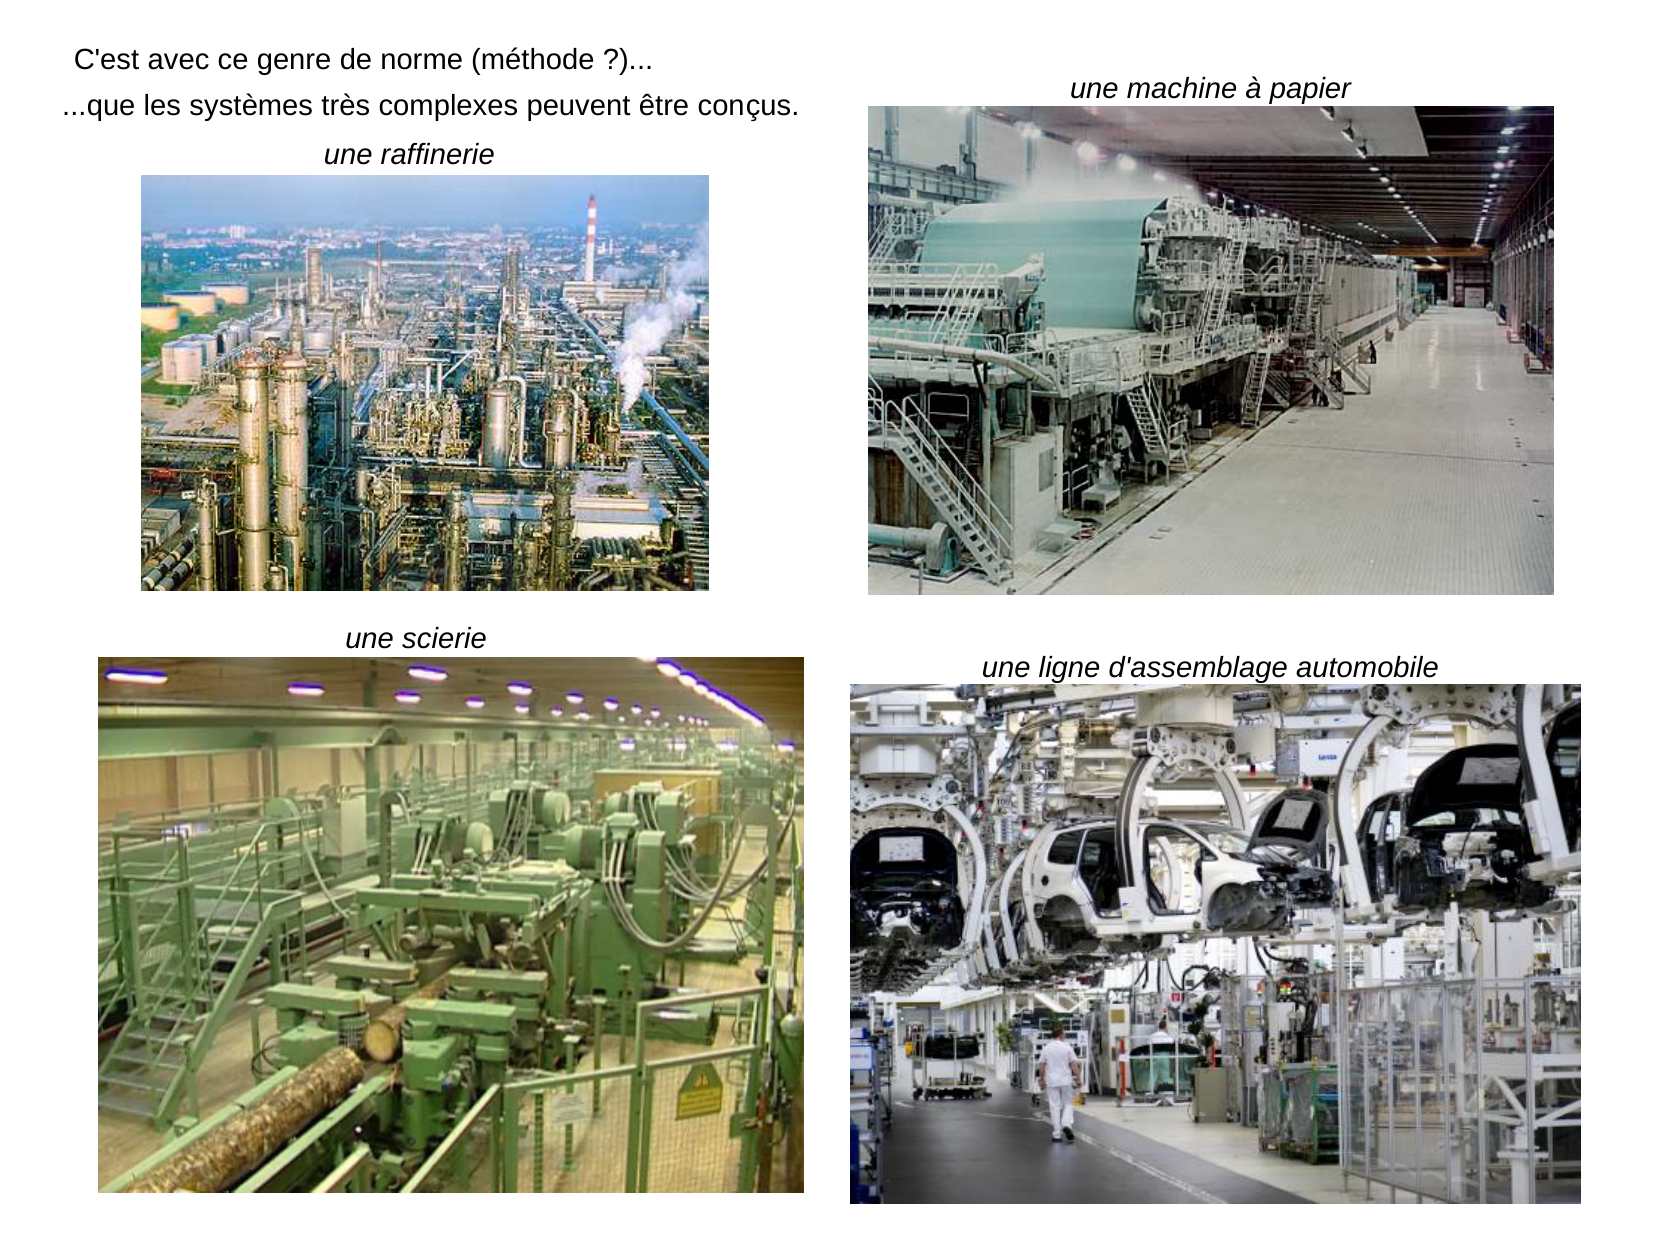

C'est avec ce genre de norme (méthode ?)...
une machine à papier
...que les systèmes très complexes peuvent être conçus.
une raffinerie
une scierie
une ligne d'assemblage automobile